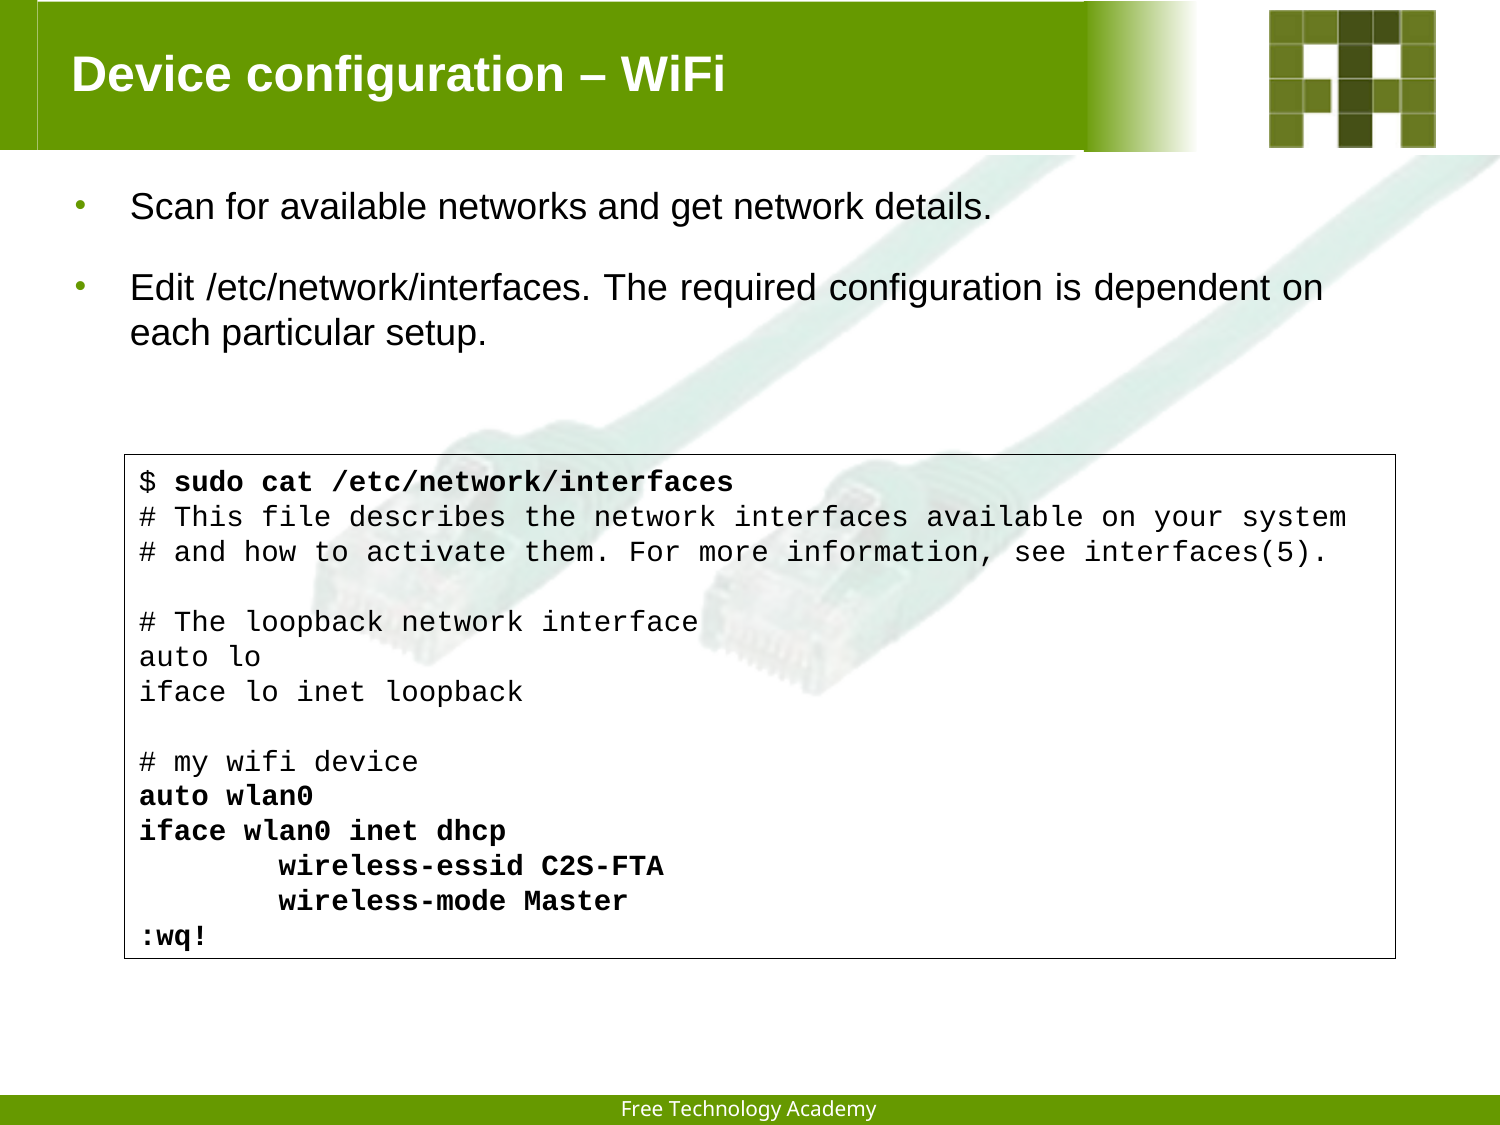

Device configuration – WiFi
# Scan for available networks and get network details.
Edit /etc/network/interfaces. The required configuration is dependent on each particular setup.
$ sudo cat /etc/network/interfaces
# This file describes the network interfaces available on your system
# and how to activate them. For more information, see interfaces(5).
# The loopback network interface
auto lo
iface lo inet loopback
# my wifi device
auto wlan0
iface wlan0 inet dhcp
 wireless-essid C2S-FTA
 wireless-mode Master
:wq!